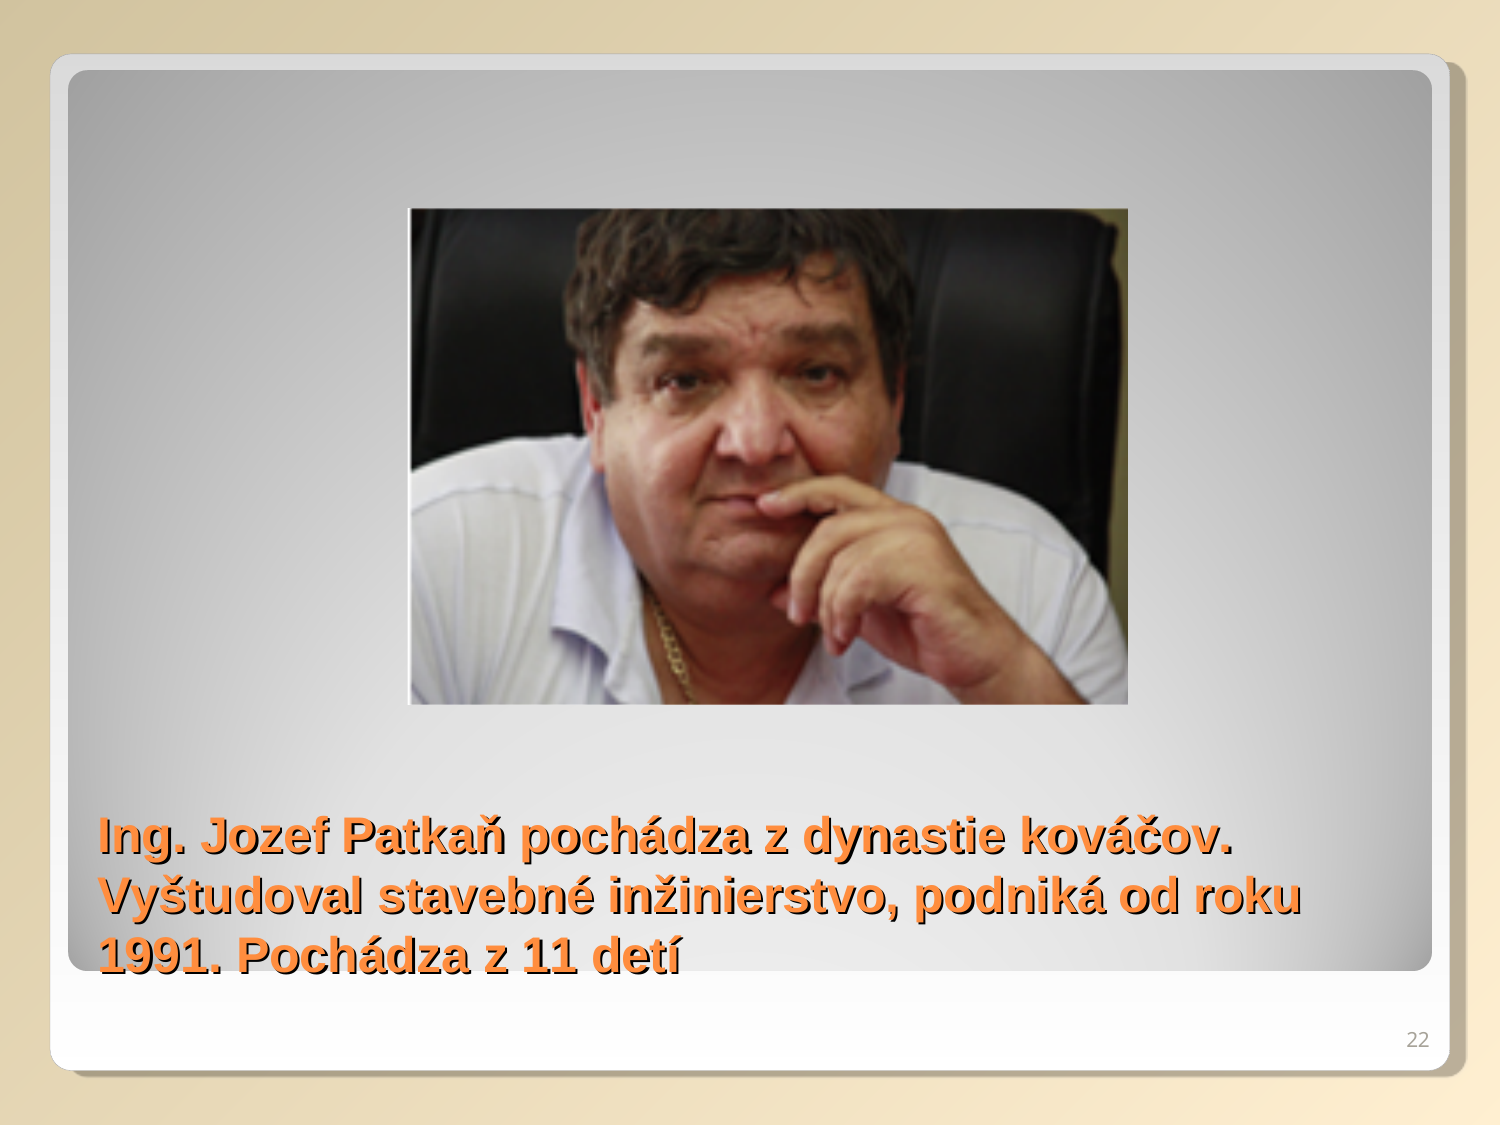

# Ing. Jozef Patkaň pochádza z dynastie kováčov. Vyštudoval stavebné inžinierstvo, podniká od roku 1991. Pochádza z 11 detí